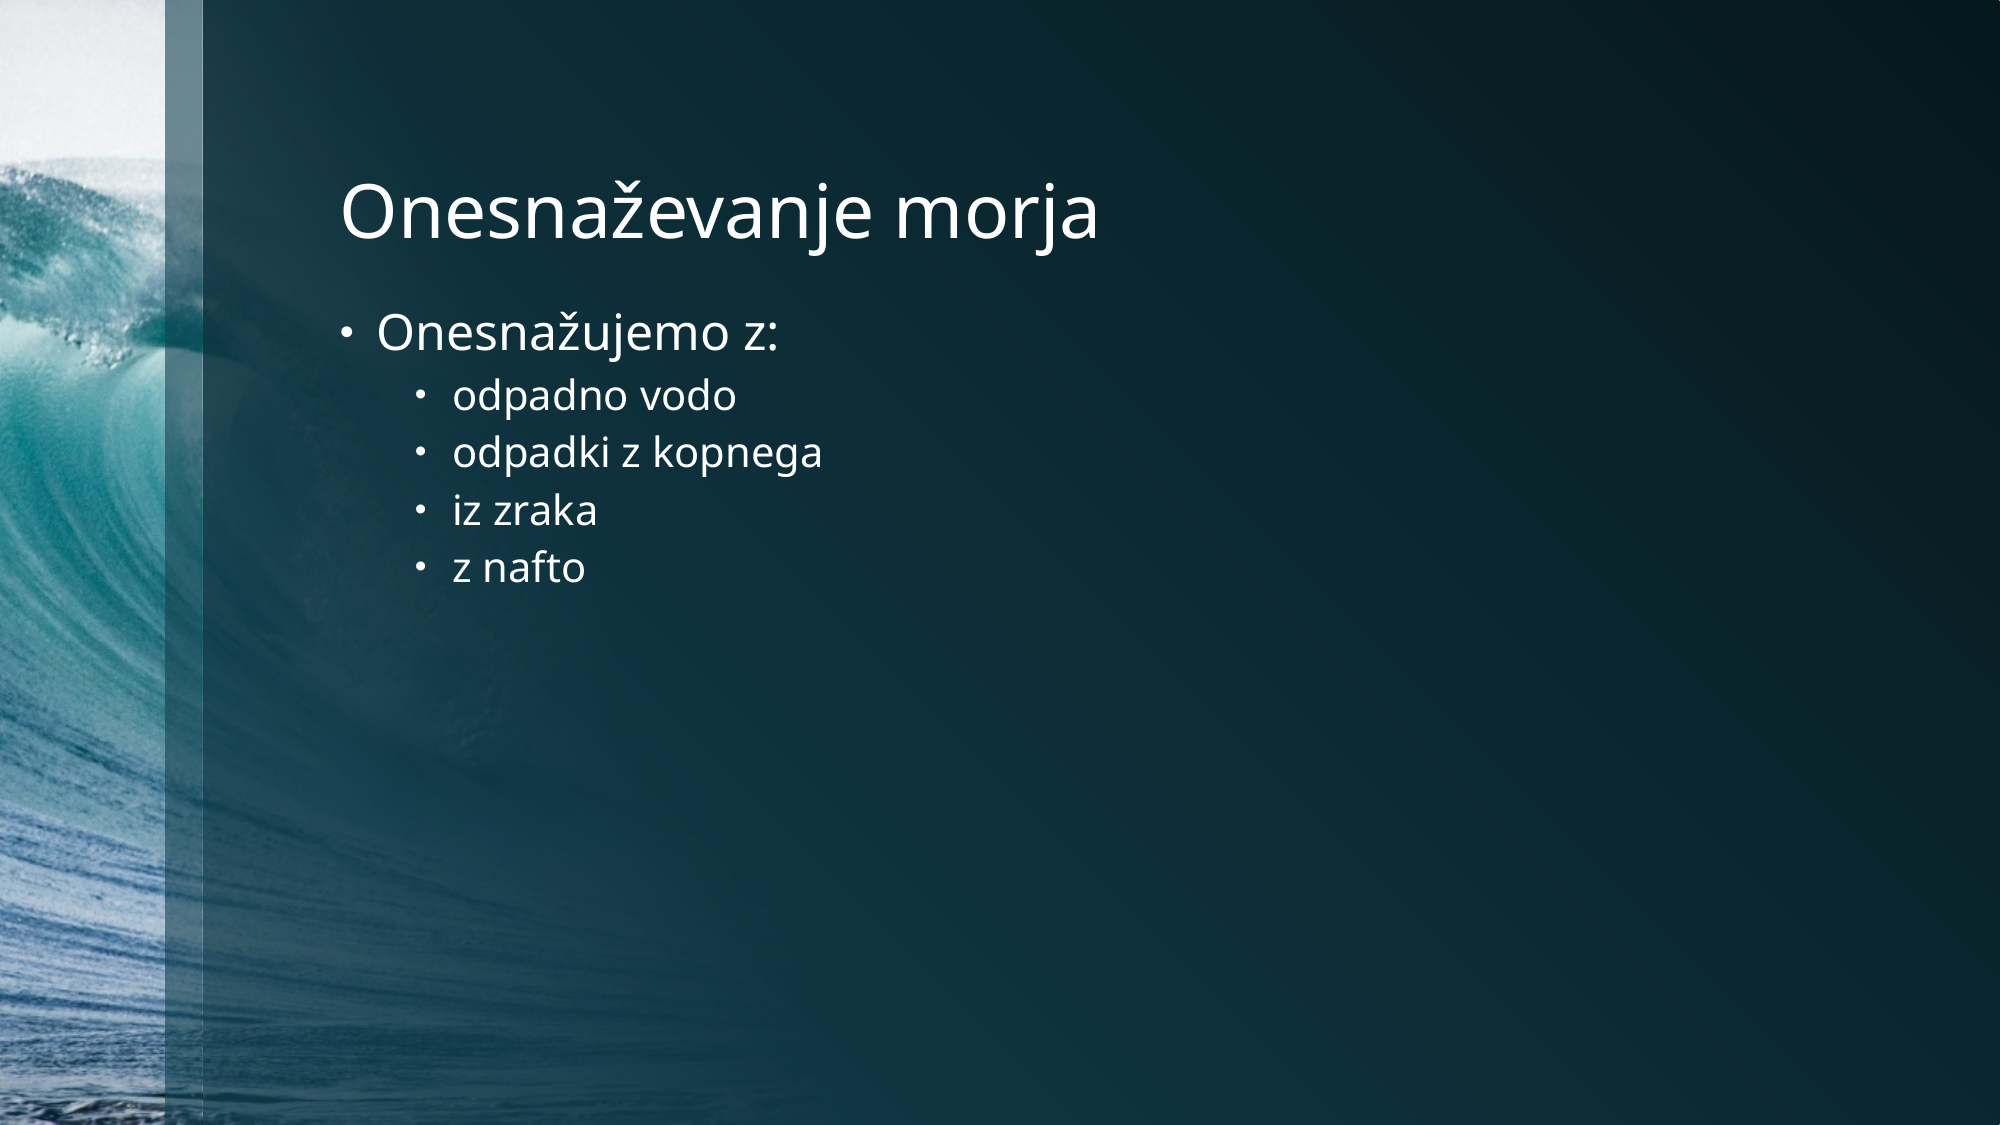

# Onesnaževanje morja
Onesnažujemo z:
odpadno vodo
odpadki z kopnega
iz zraka
z nafto